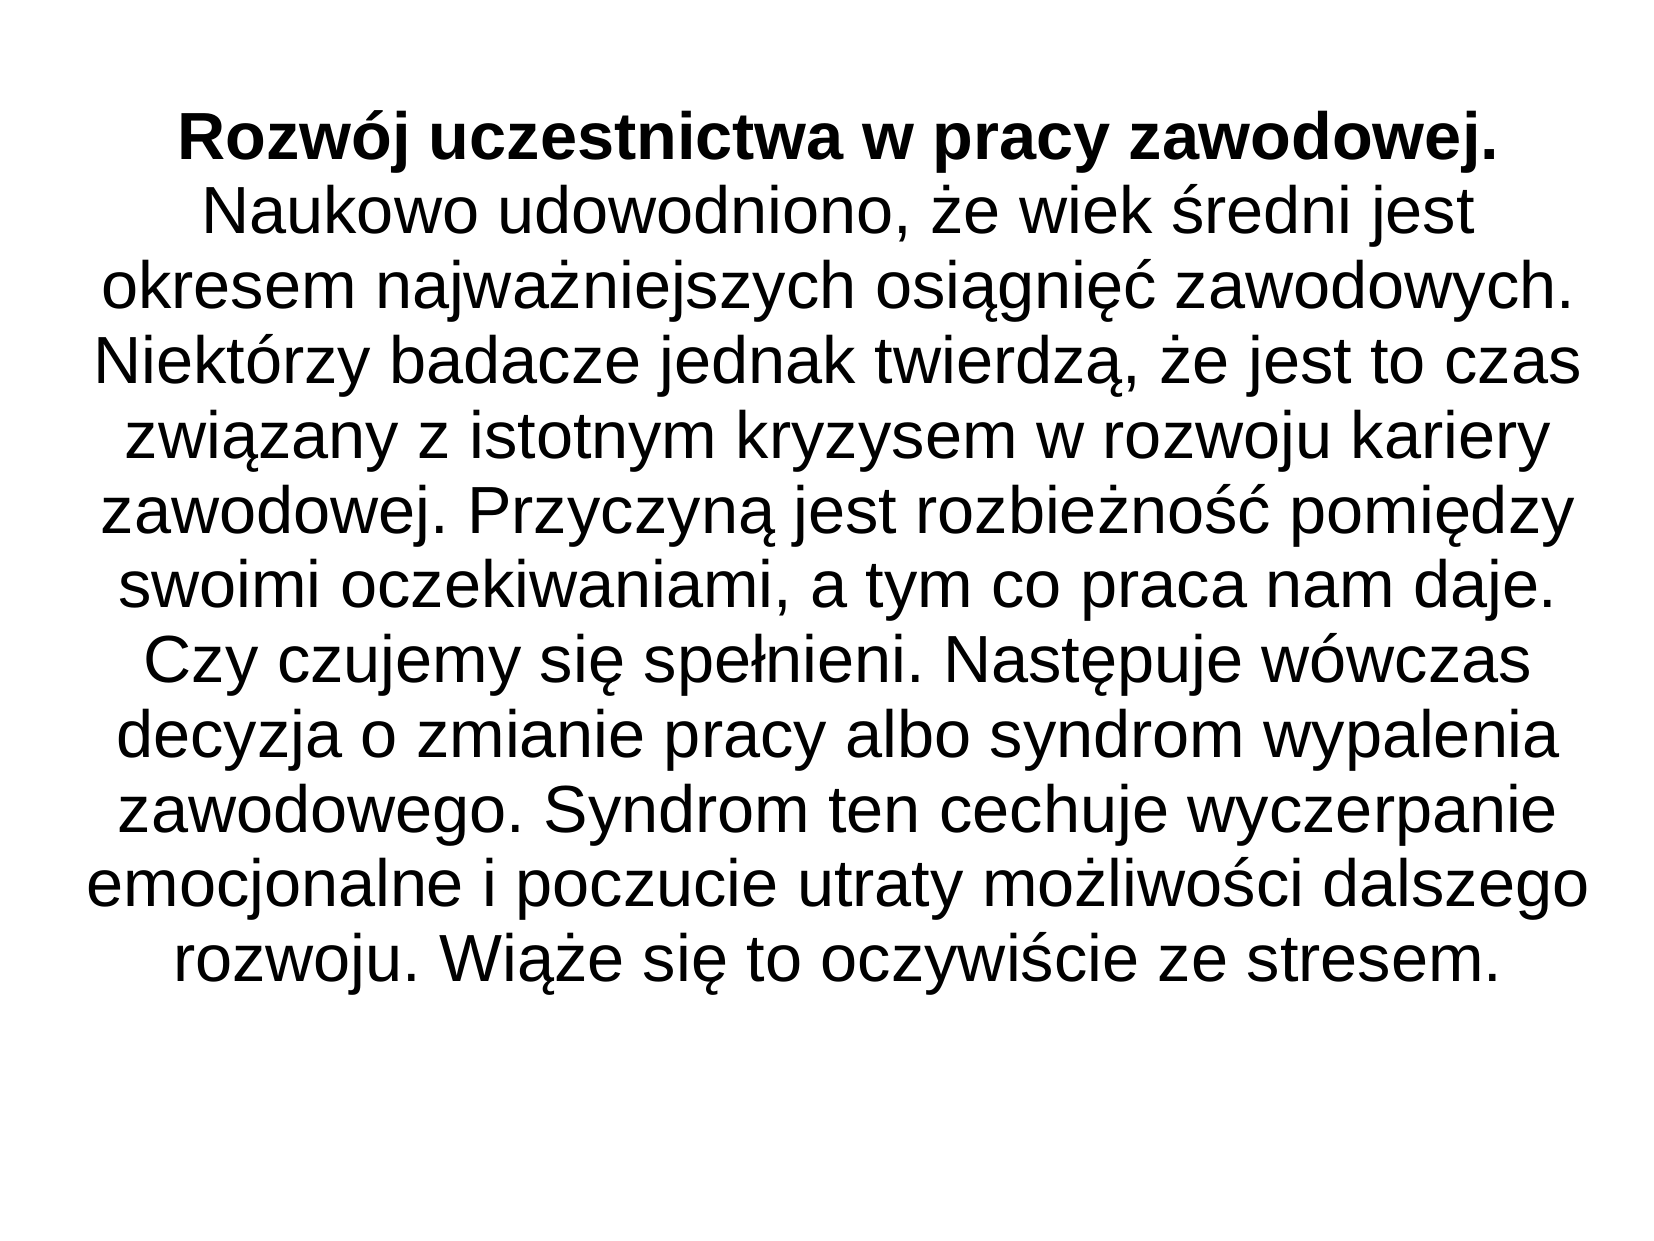

# Rozwój uczestnictwa w pracy zawodowej.
Naukowo udowodniono, że wiek średni jest okresem najważniejszych osiągnięć zawodowych.
Niektórzy badacze jednak twierdzą, że jest to czas związany z istotnym kryzysem w rozwoju kariery zawodowej. Przyczyną jest rozbieżność pomiędzy swoimi oczekiwaniami, a tym co praca nam daje. Czy czujemy się spełnieni. Następuje wówczas decyzja o zmianie pracy albo syndrom wypalenia zawodowego. Syndrom ten cechuje wyczerpanie emocjonalne i poczucie utraty możliwości dalszego rozwoju. Wiąże się to oczywiście ze stresem.